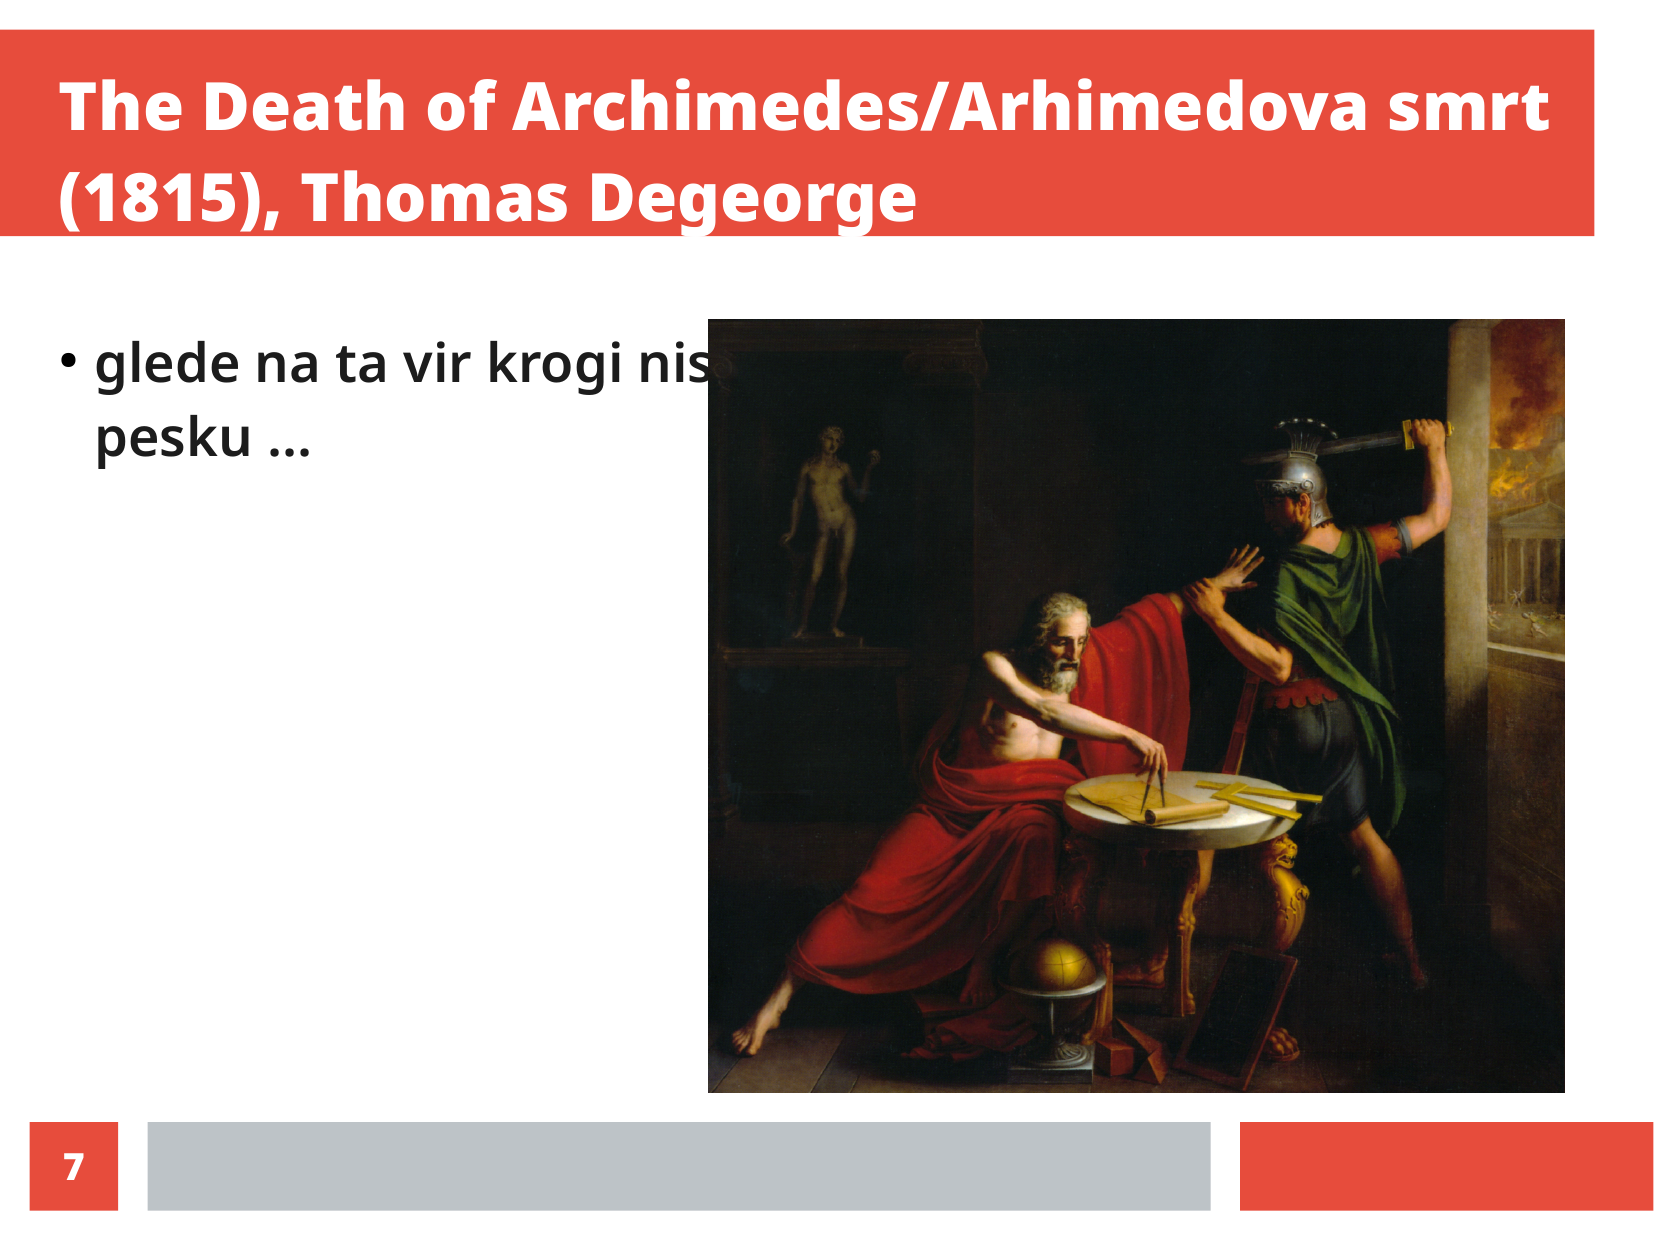

# The Death of Archimedes/Arhimedova smrt (1815), Thomas Degeorge
glede na ta vir krogi niso v
pesku ...
7